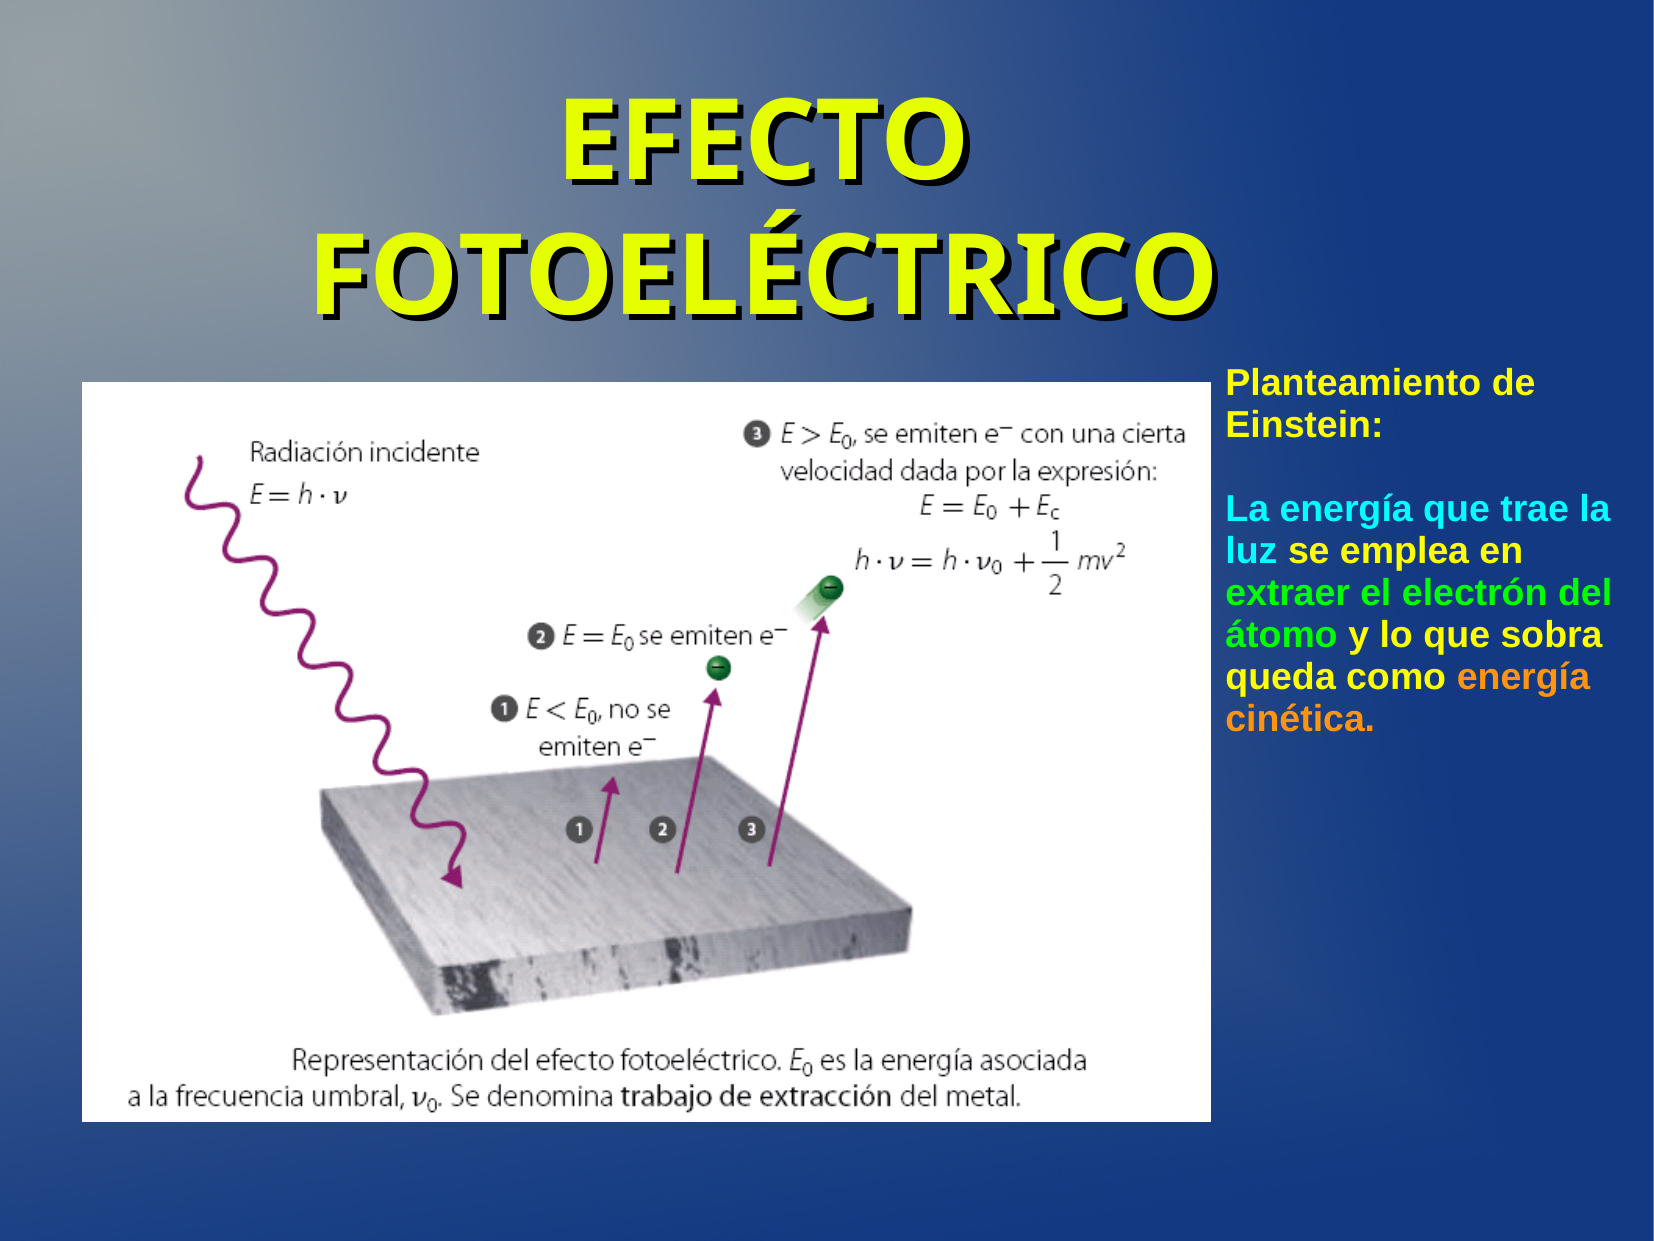

# EFECTO FOTOELÉCTRICO
Planteamiento de Einstein:
La energía que trae la luz se emplea en extraer el electrón del átomo y lo que sobra queda como energía cinética.